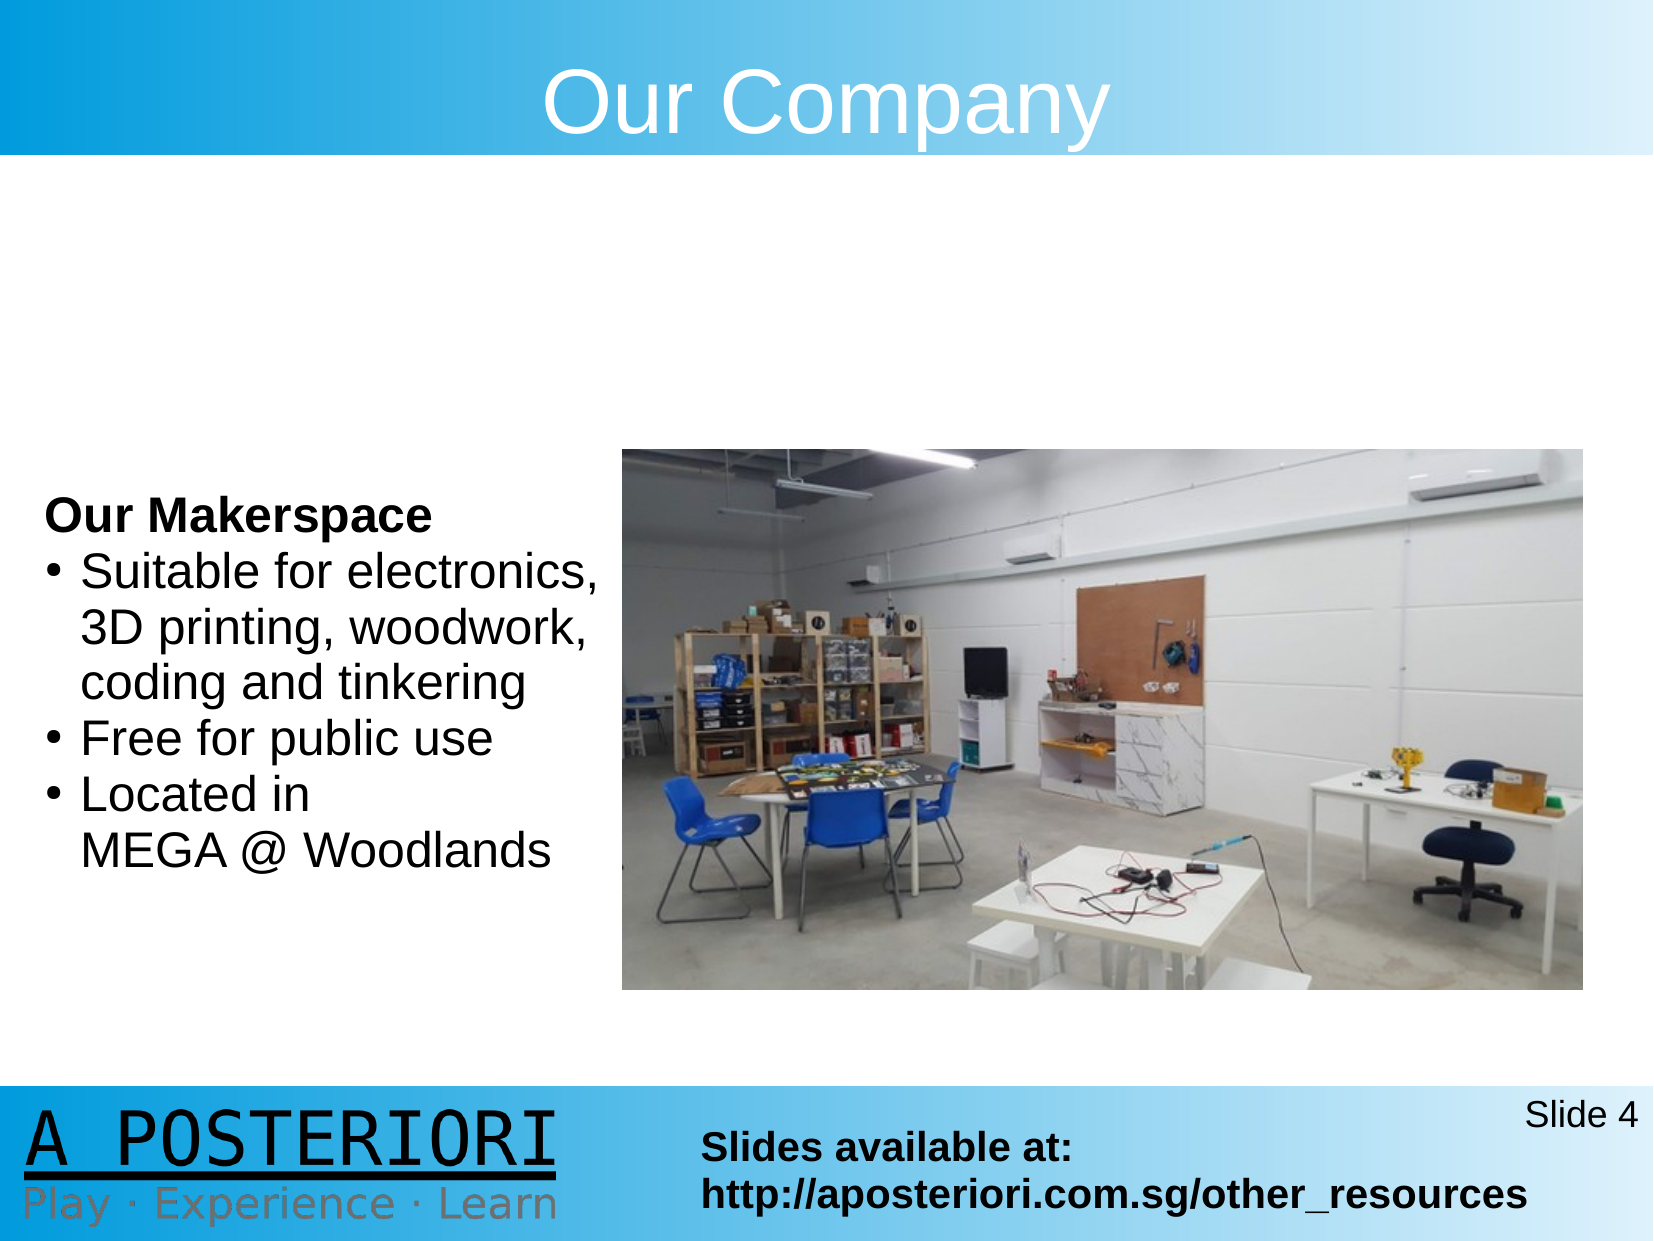

# Our Company
Our Makerspace
Suitable for electronics, 3D printing, woodwork, coding and tinkering
Free for public use
Located in
MEGA @ Woodlands